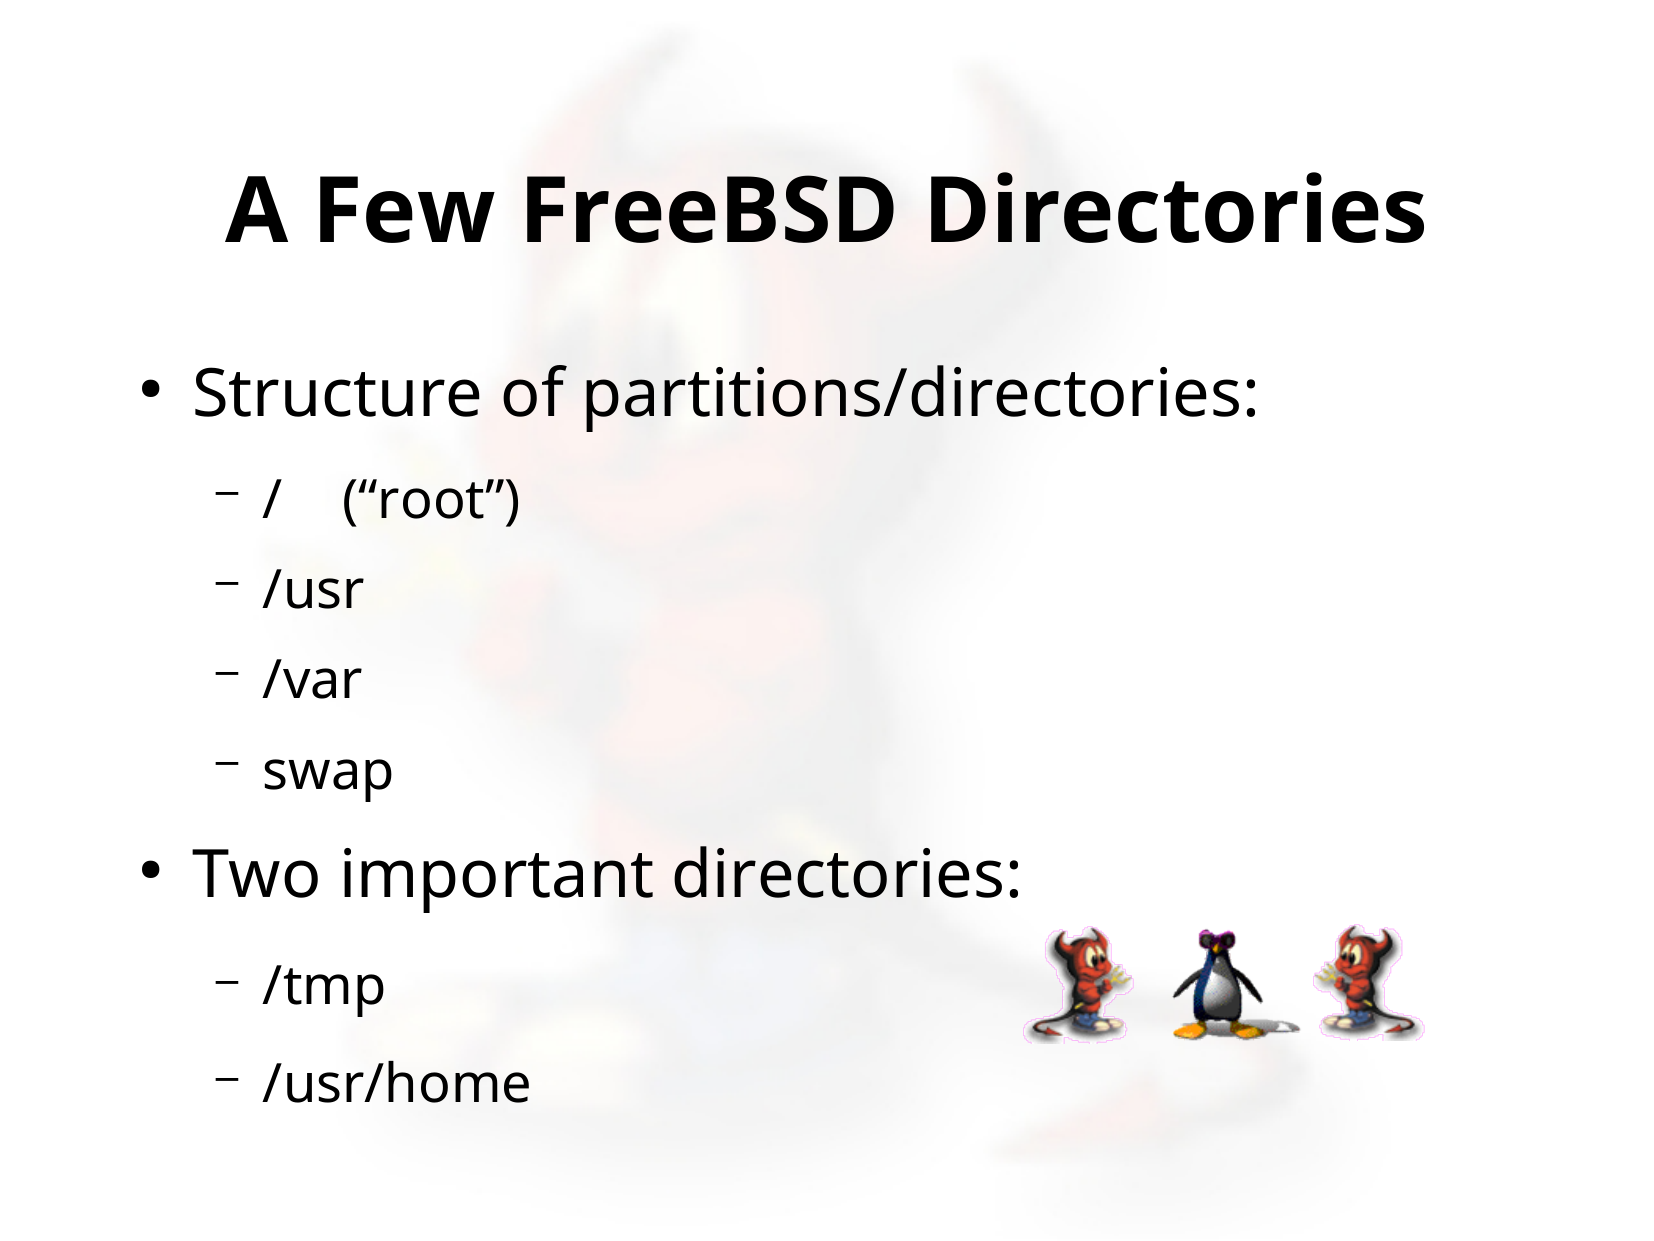

# A Few FreeBSD Directories
Structure of partitions/directories:
/	(“root”)
/usr
/var
swap
Two important directories:
/tmp
/usr/home